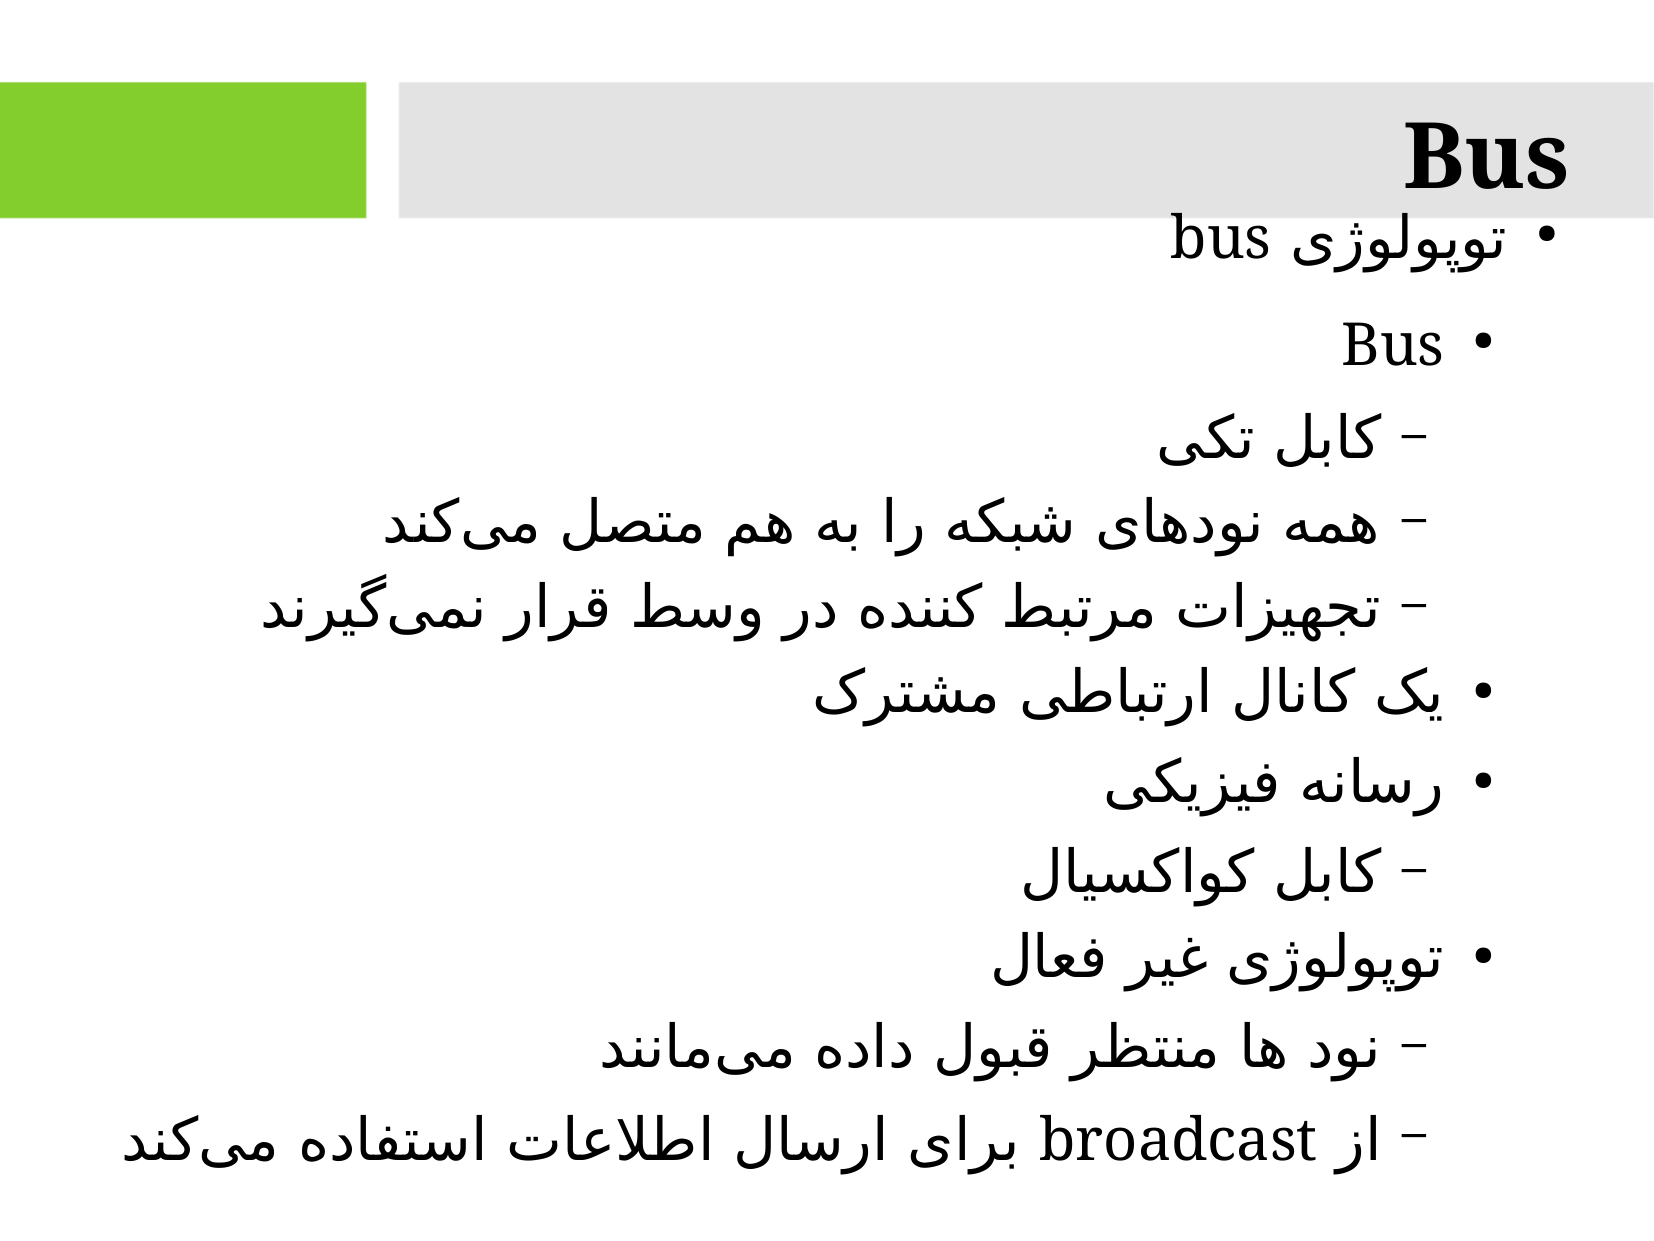

# Bus
توپولوژی bus
Bus
کابل تکی
همه نودهای شبکه را به هم متصل می‌کند
تجهیزات مرتبط کننده در وسط قرار نمی‌گیرند
یک کانال ارتباطی مشترک
رسانه فیزیکی
کابل کواکسیال
توپولوژی غیر فعال
نود ها منتظر قبول داده می‌مانند
از broadcast برای ارسال اطلاعات استفاده می‌کند